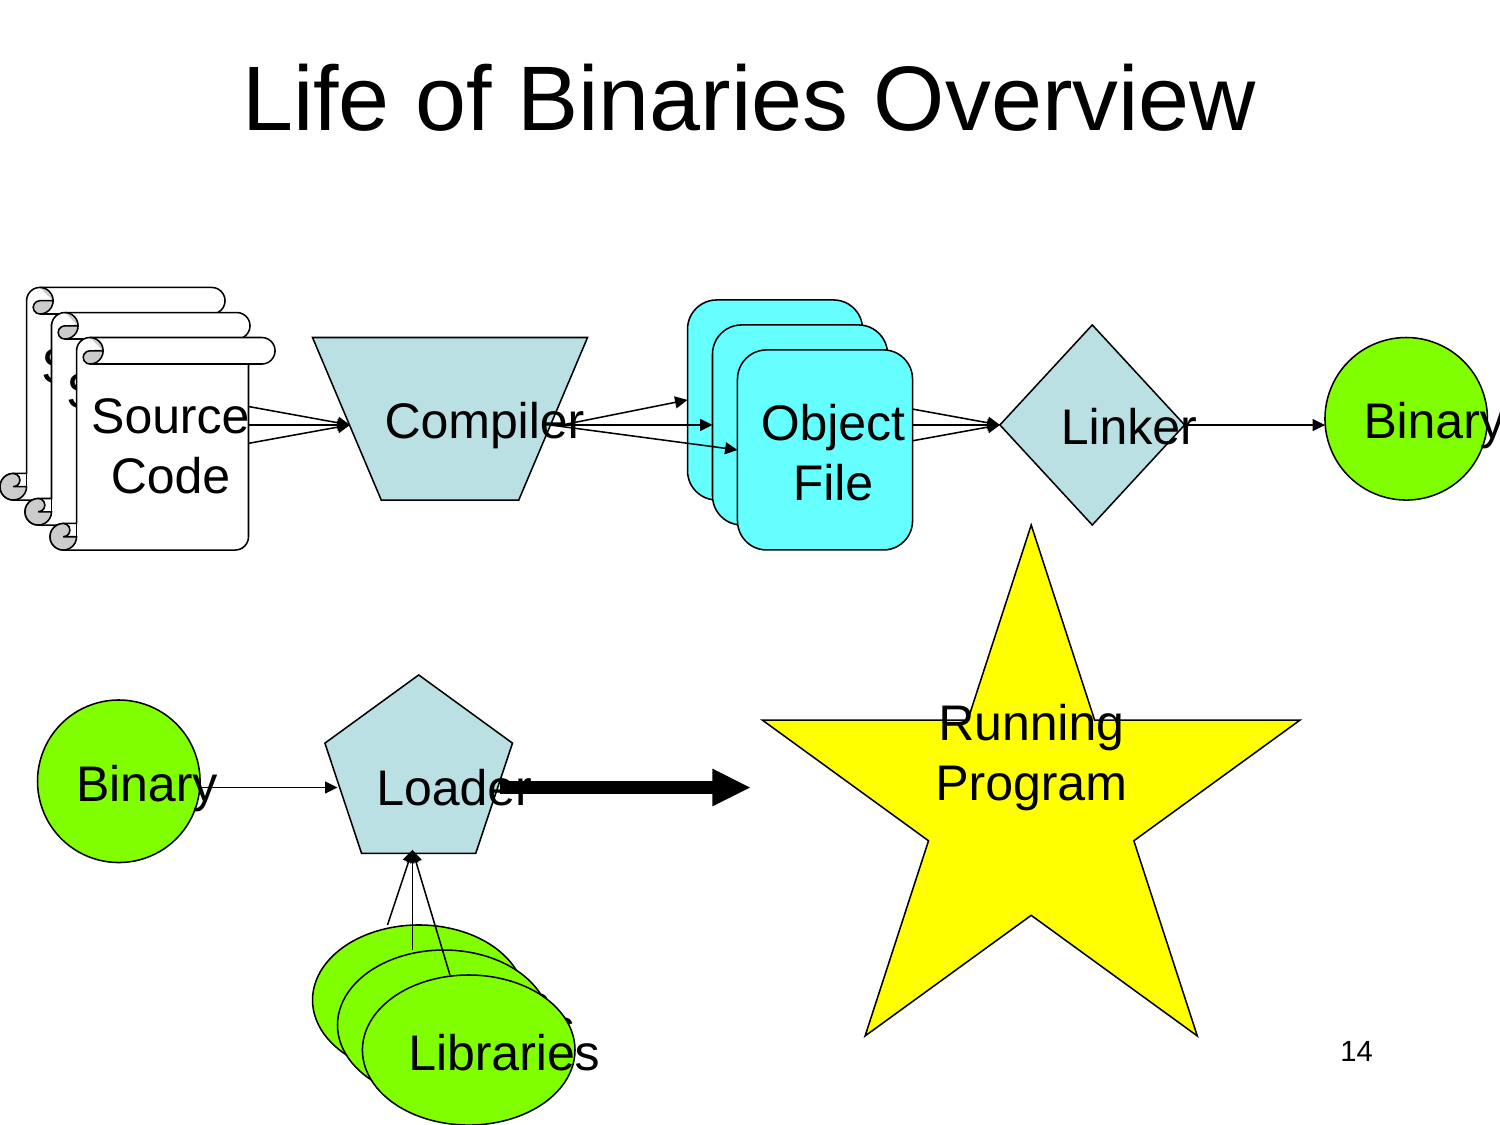

# Life of Binaries Overview
Source
Code
Object
File
Object
File
Object
File
Source
Code
Linker
Source
Code
Compiler
Binary
Running
Program
Loader
Binary
Libraries
Libraries
Libraries